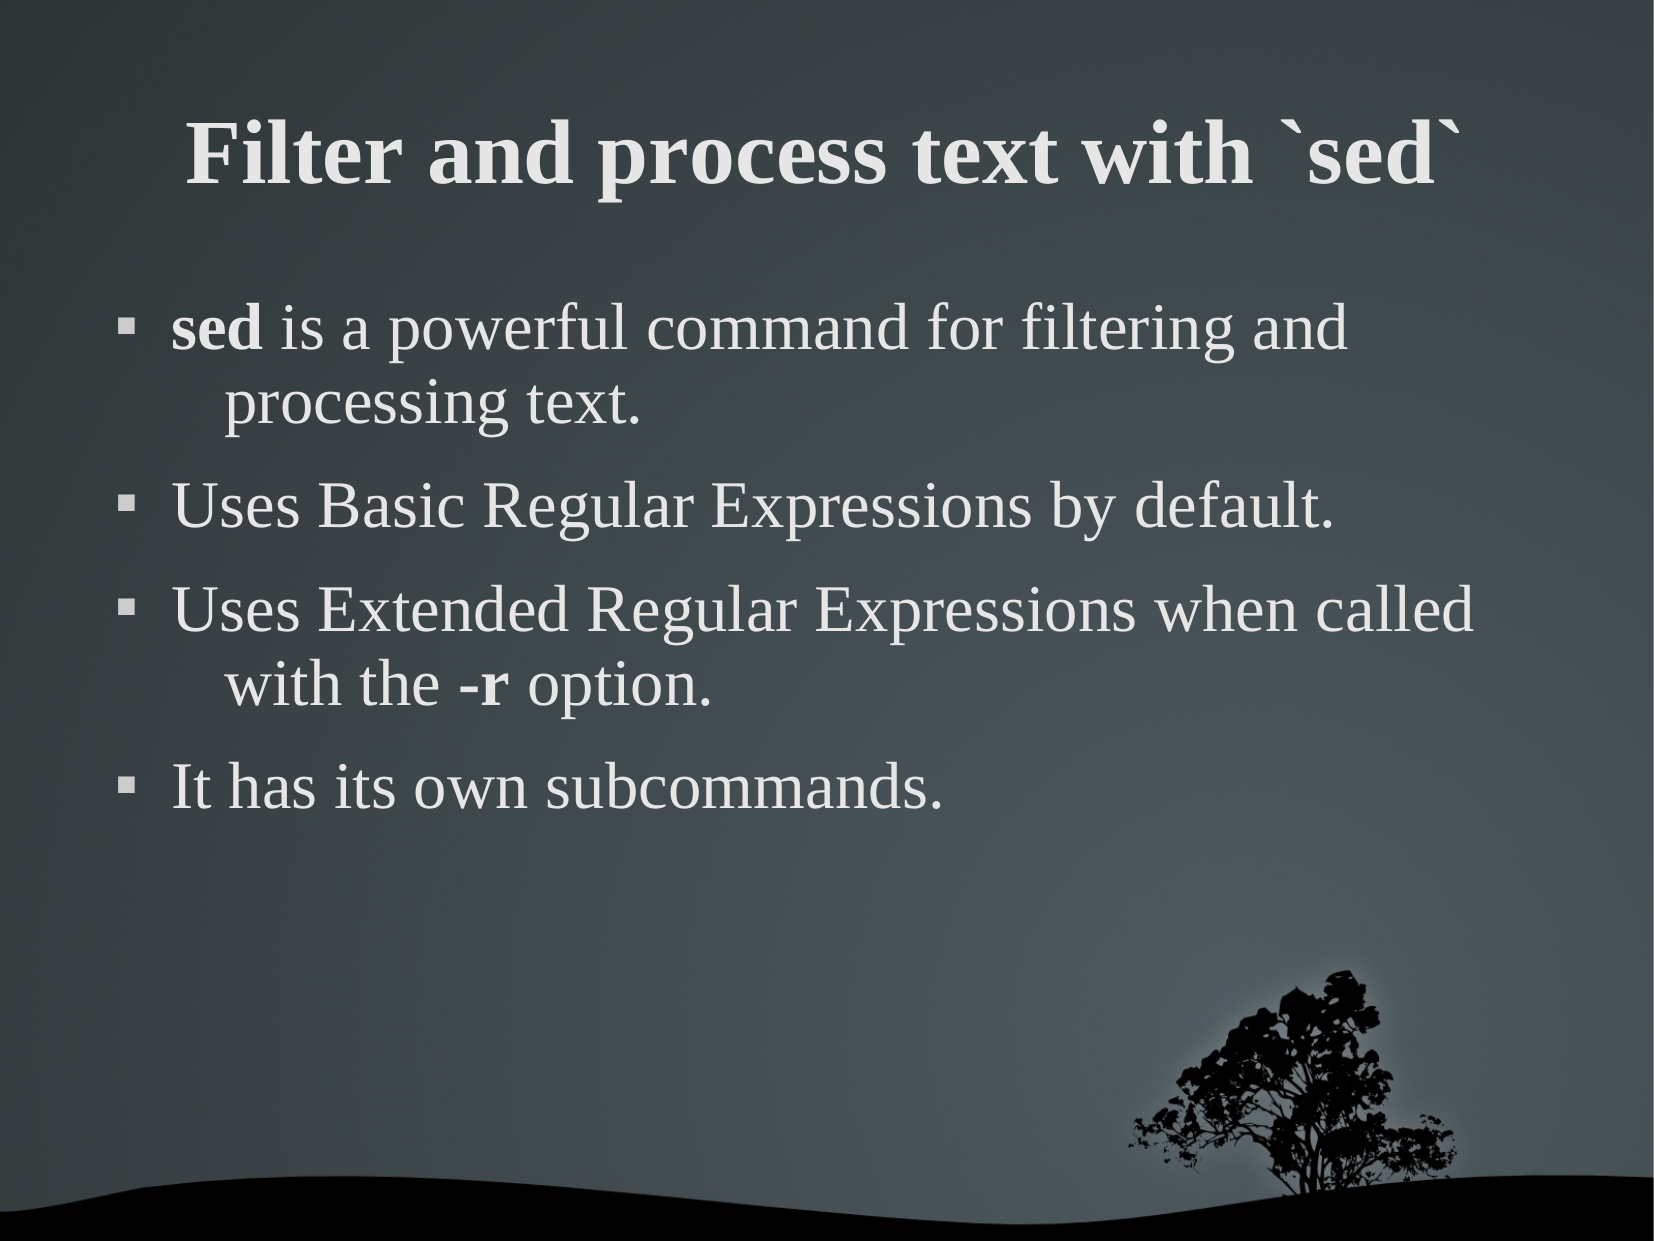

# Filter and process text with `sed`
sed is a powerful command for filtering and processing text.
Uses Basic Regular Expressions by default.
Uses Extended Regular Expressions when called with the -r option.
It has its own subcommands.